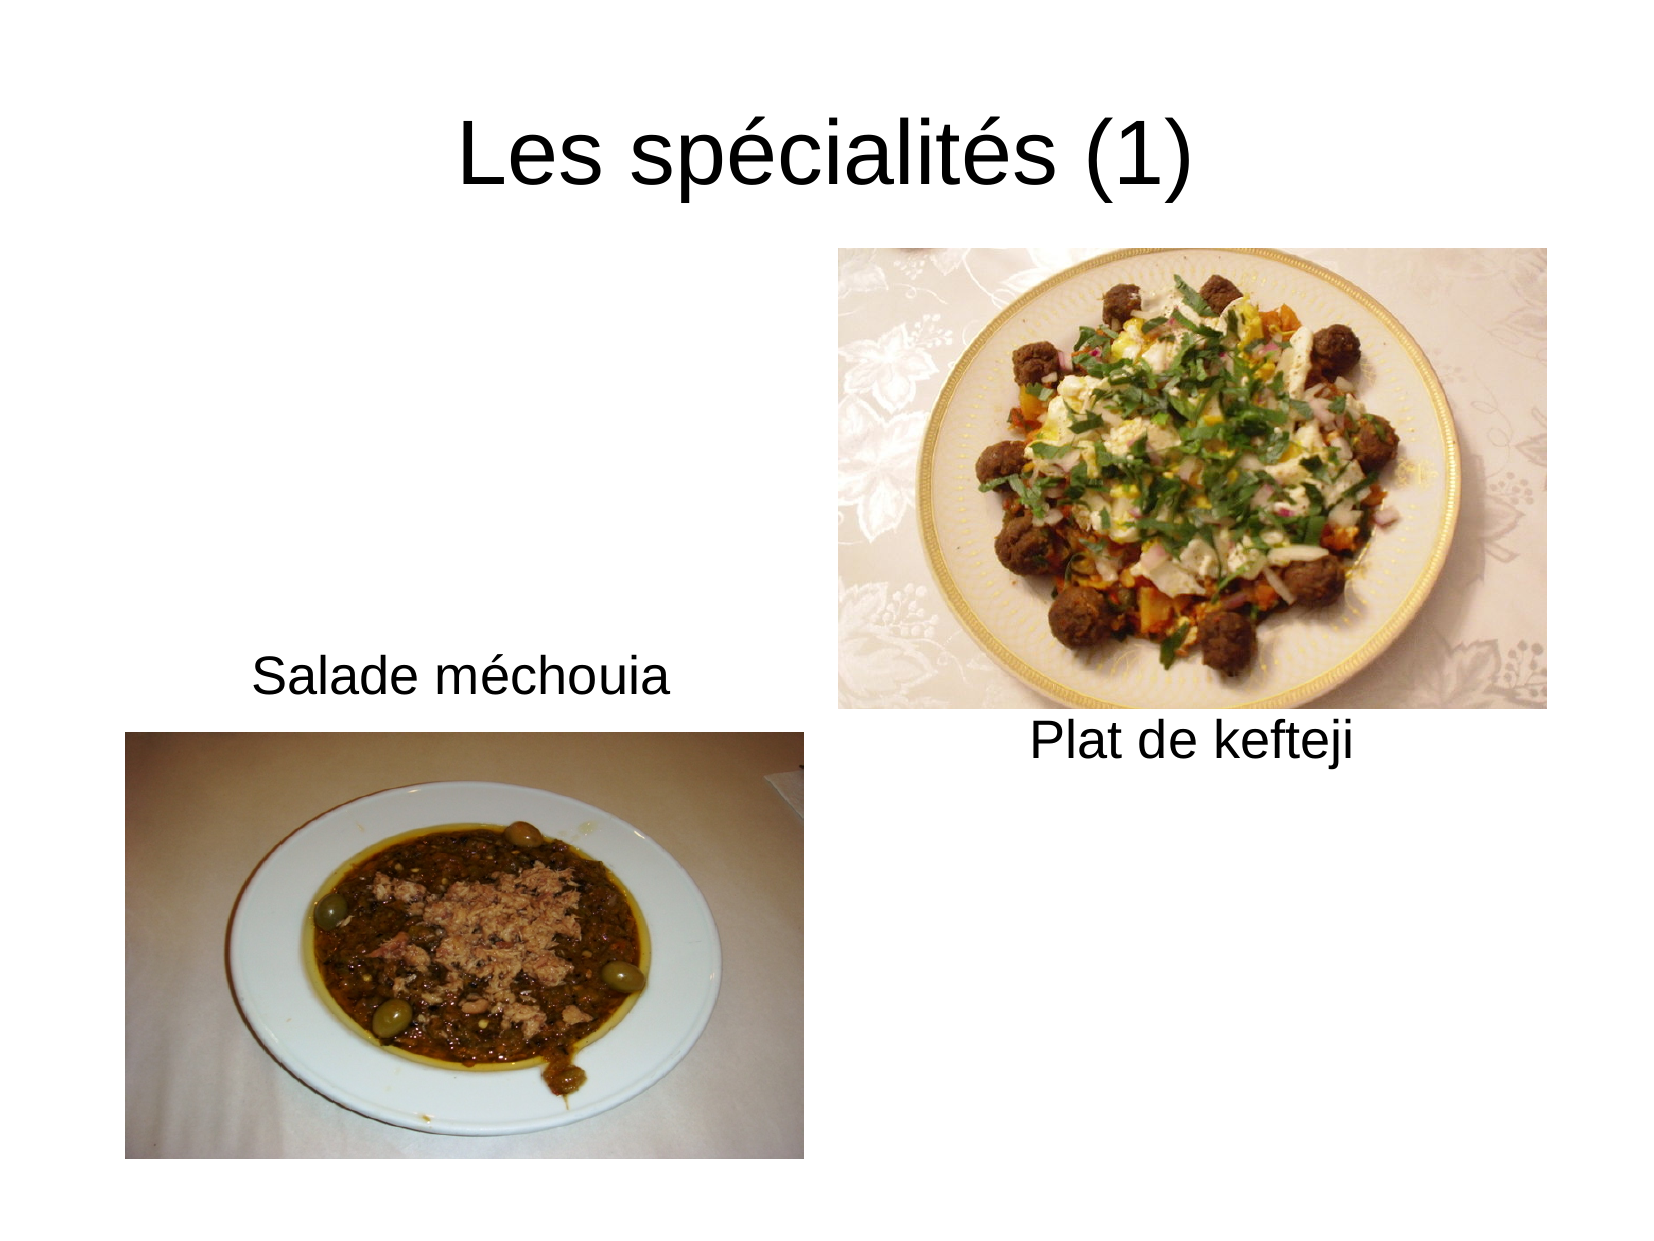

# Les spécialités (1)
Plat de kefteji
Salade méchouia
Salade méchouia